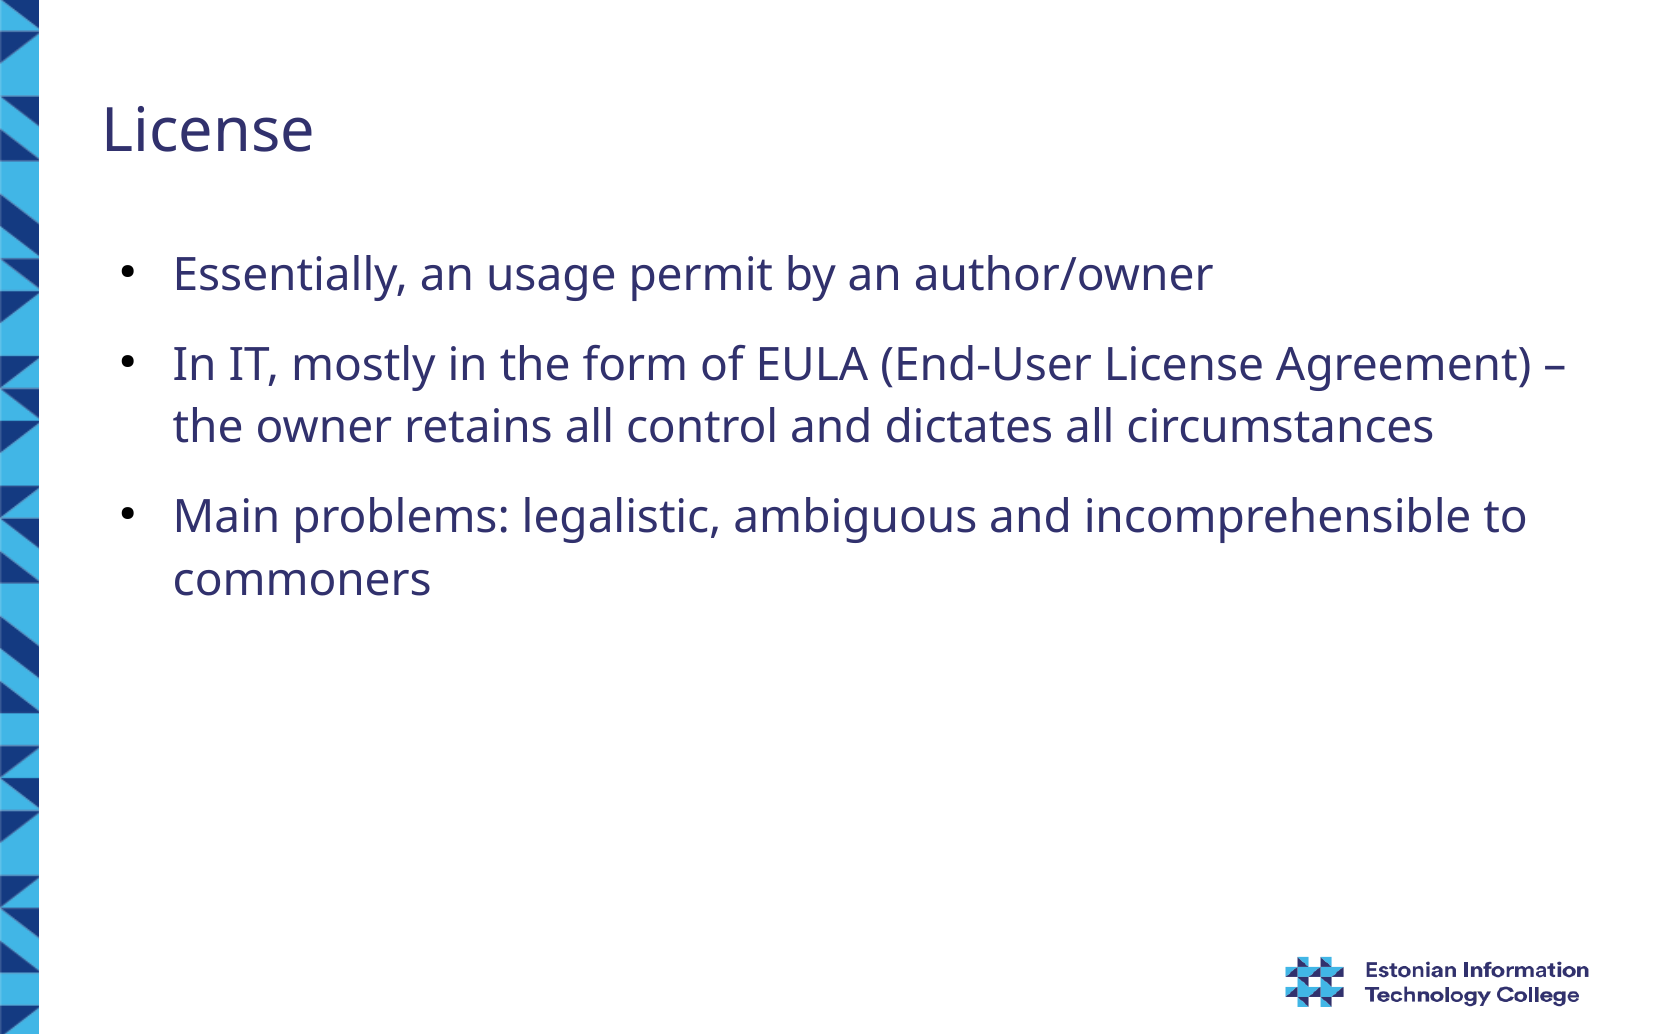

# License
Essentially, an usage permit by an author/owner
In IT, mostly in the form of EULA (End-User License Agreement) – the owner retains all control and dictates all circumstances
Main problems: legalistic, ambiguous and incomprehensible to commoners